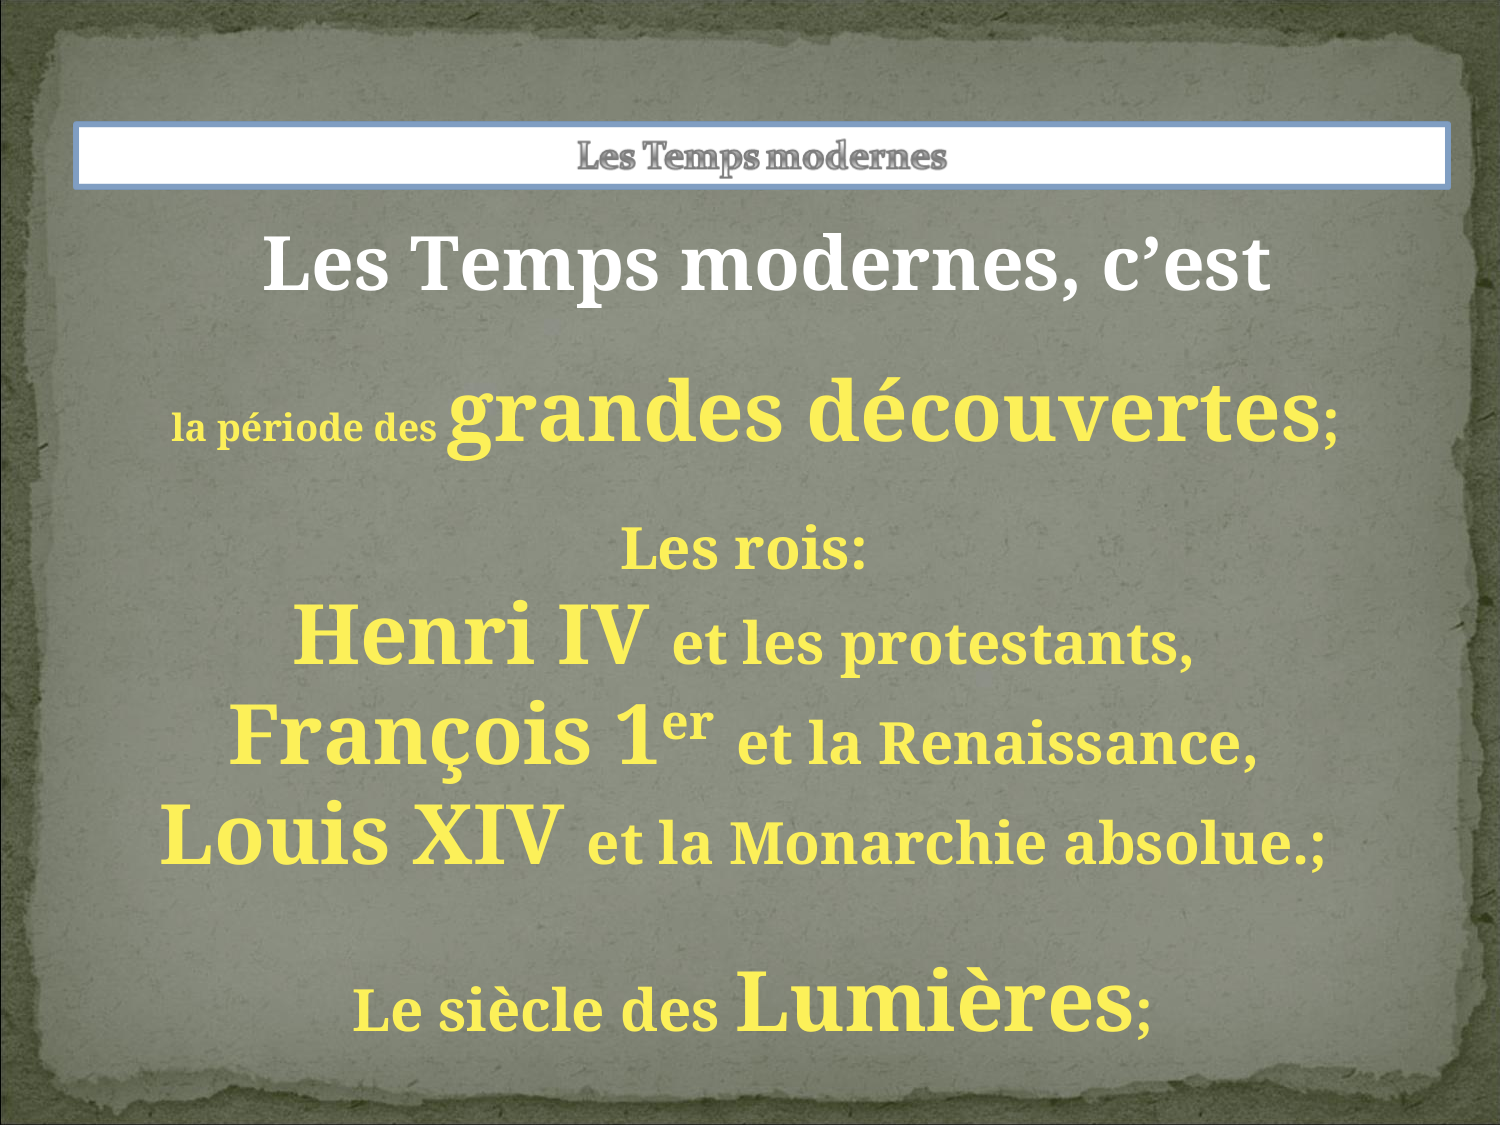

Les Temps modernes, c’est
la période des grandes découvertes;
Les rois:
Henri IV et les protestants,
François 1er et la Renaissance,
Louis XIV et la Monarchie absolue.;
Le siècle des Lumières;